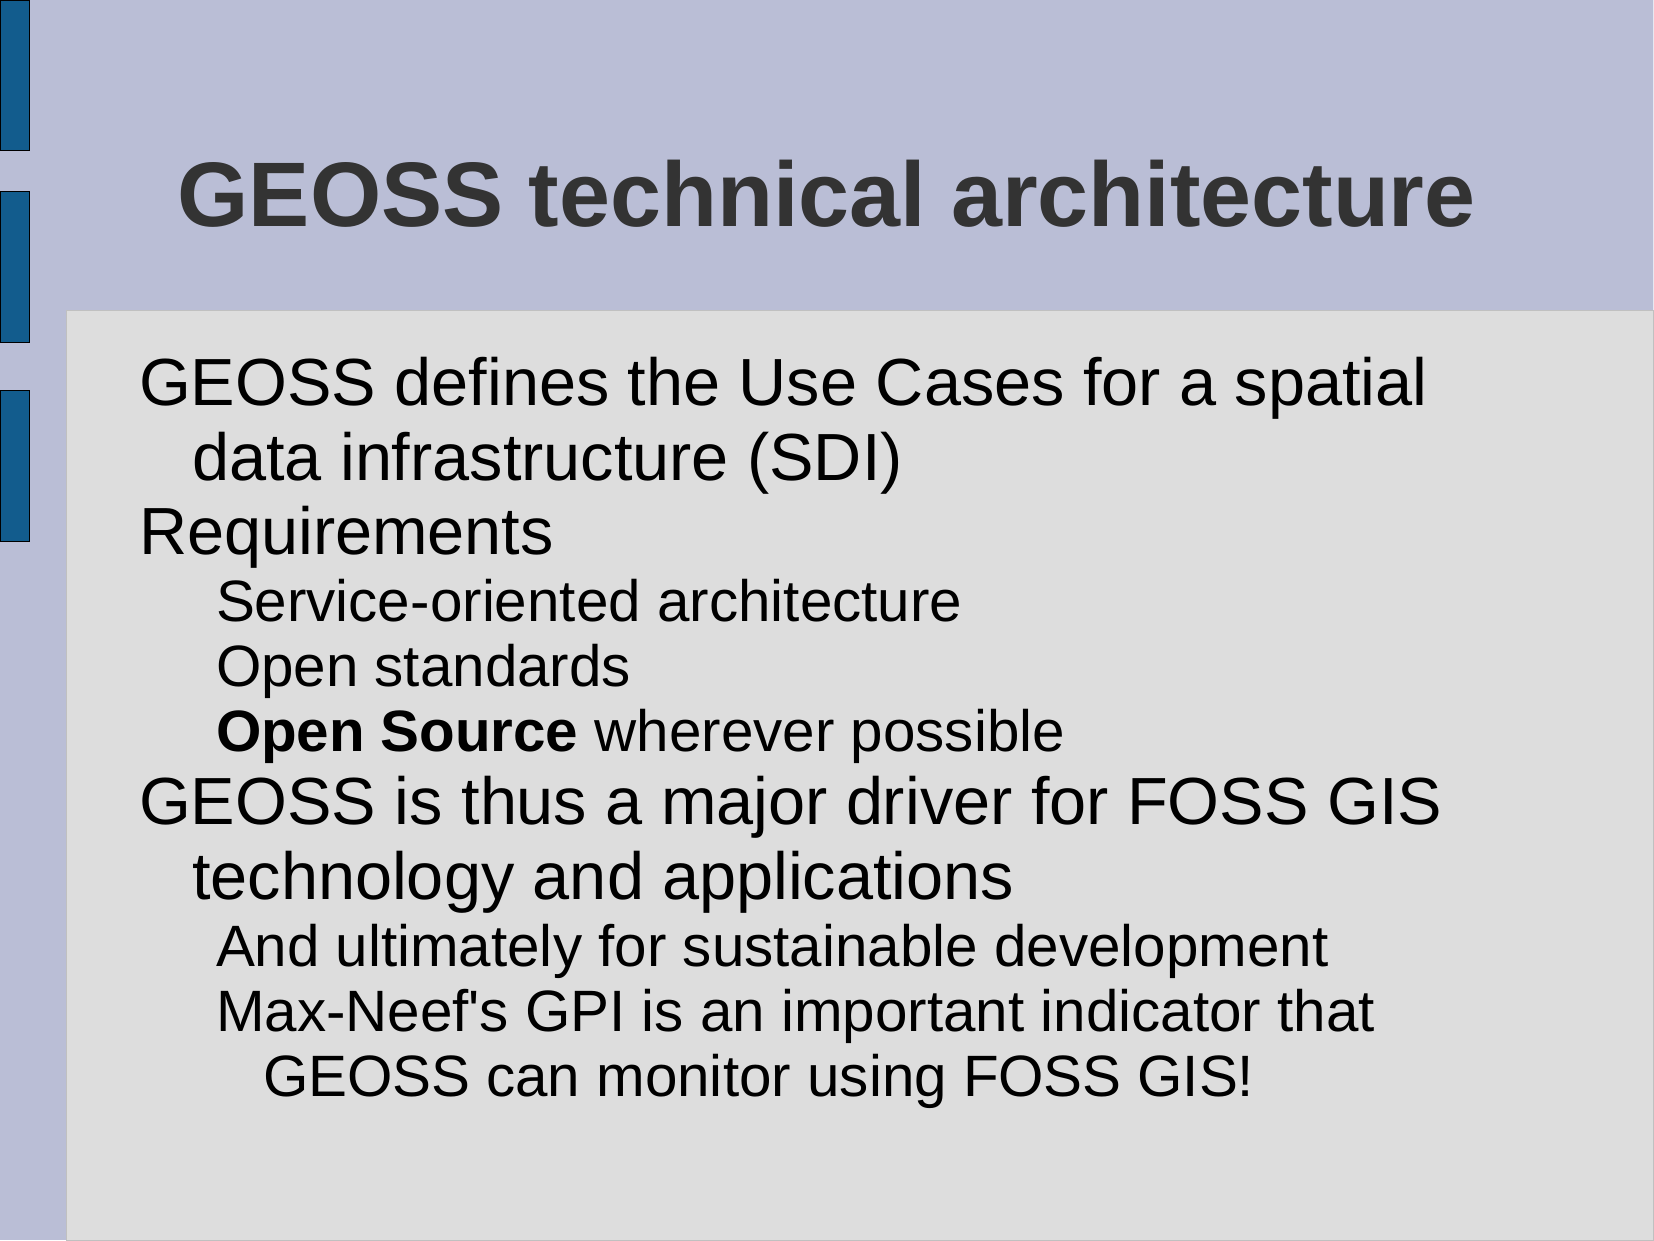

# GEOSS technical architecture
GEOSS defines the Use Cases for a spatial data infrastructure (SDI)
Requirements
Service-oriented architecture
Open standards
Open Source wherever possible
GEOSS is thus a major driver for FOSS GIS technology and applications
And ultimately for sustainable development
Max-Neef's GPI is an important indicator that GEOSS can monitor using FOSS GIS!